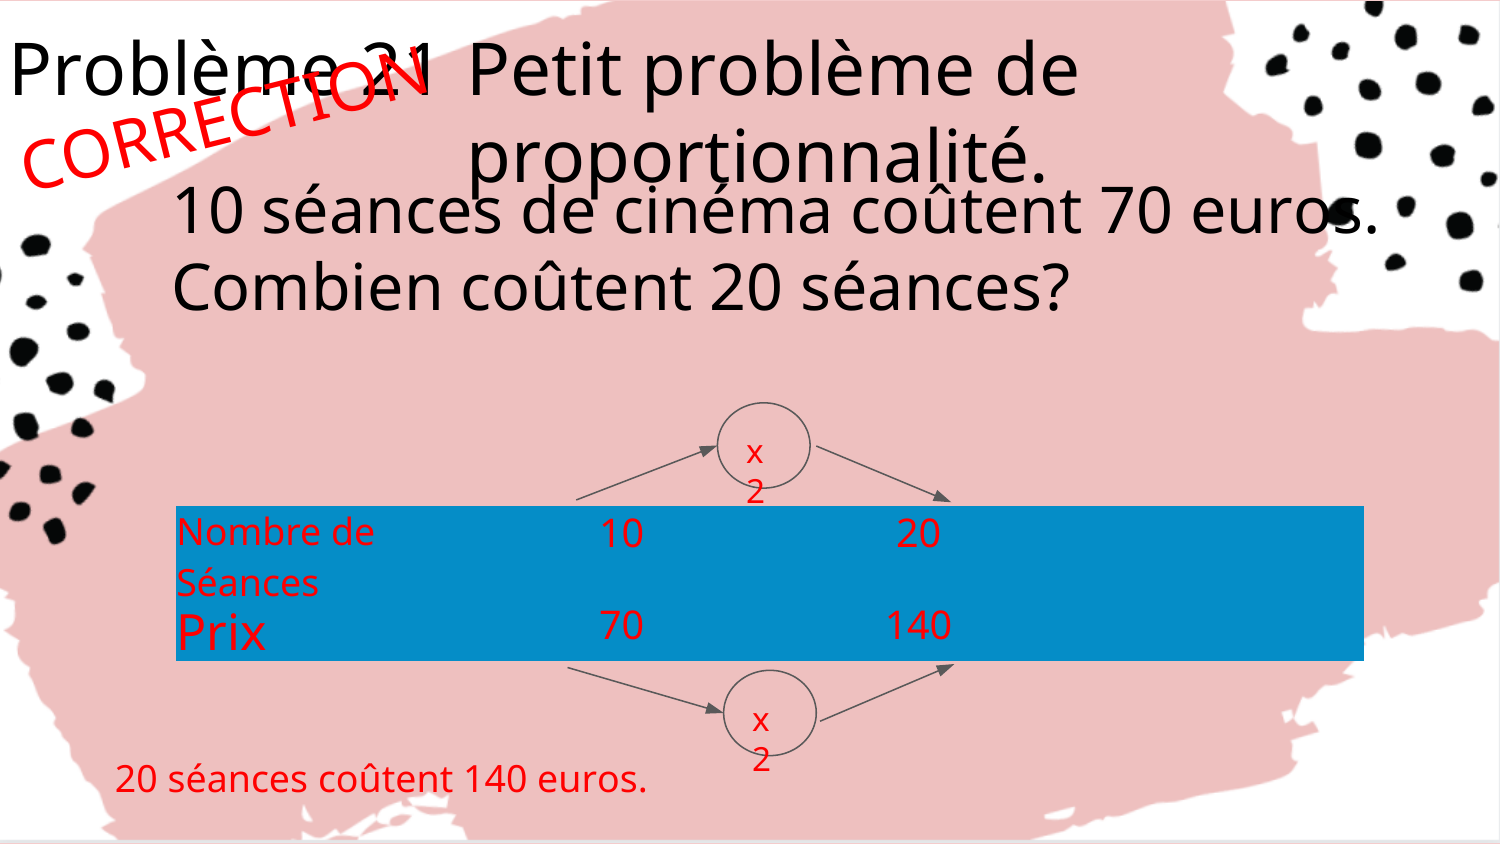

Problème 21
Petit problème de proportionnalité.
CORRECTION
10 séances de cinéma coûtent 70 euros.
Combien coûtent 20 séances?
x2
| Nombre de Séances | 10 | 20 | |
| --- | --- | --- | --- |
| Prix | 70 | 140 | |
x2
20 séances coûtent 140 euros.